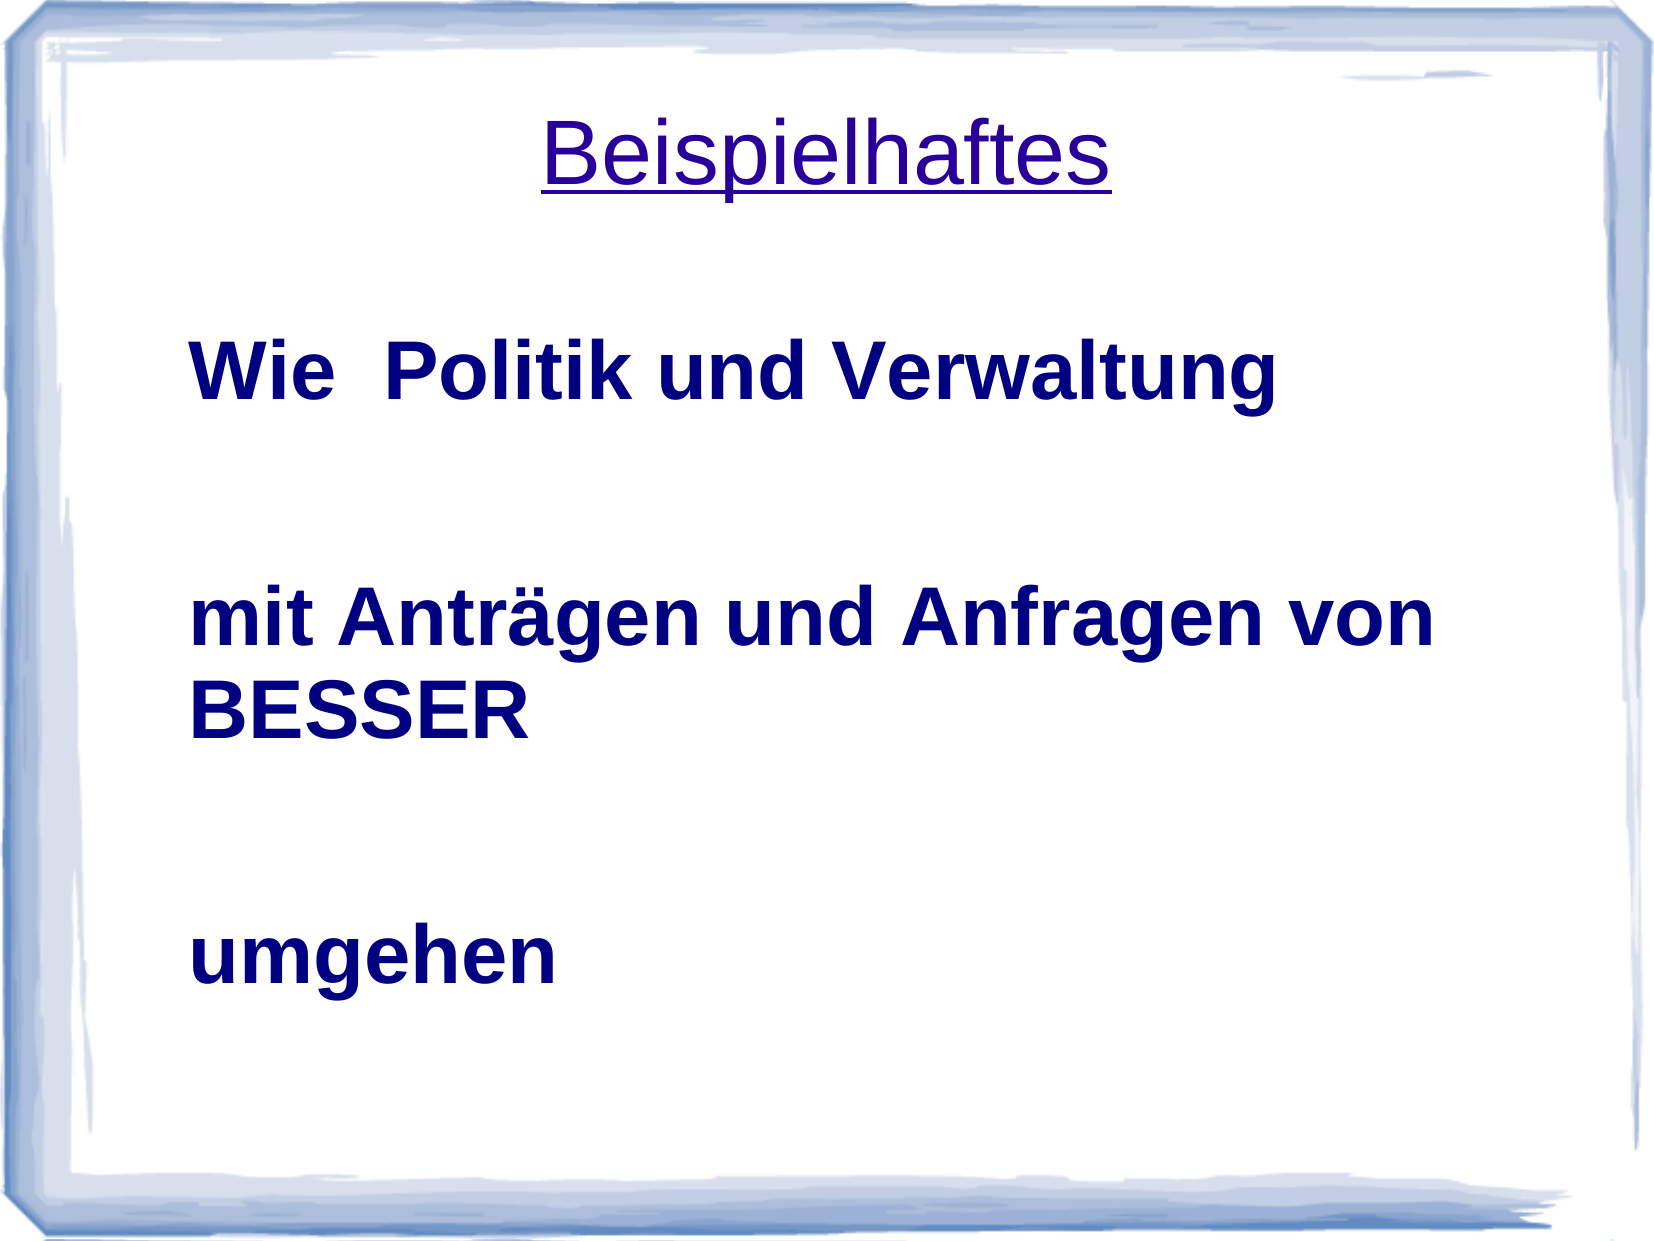

# Beispielhaftes
Wie Politik und Verwaltung
mit Anträgen und Anfragen von BESSER
umgehen